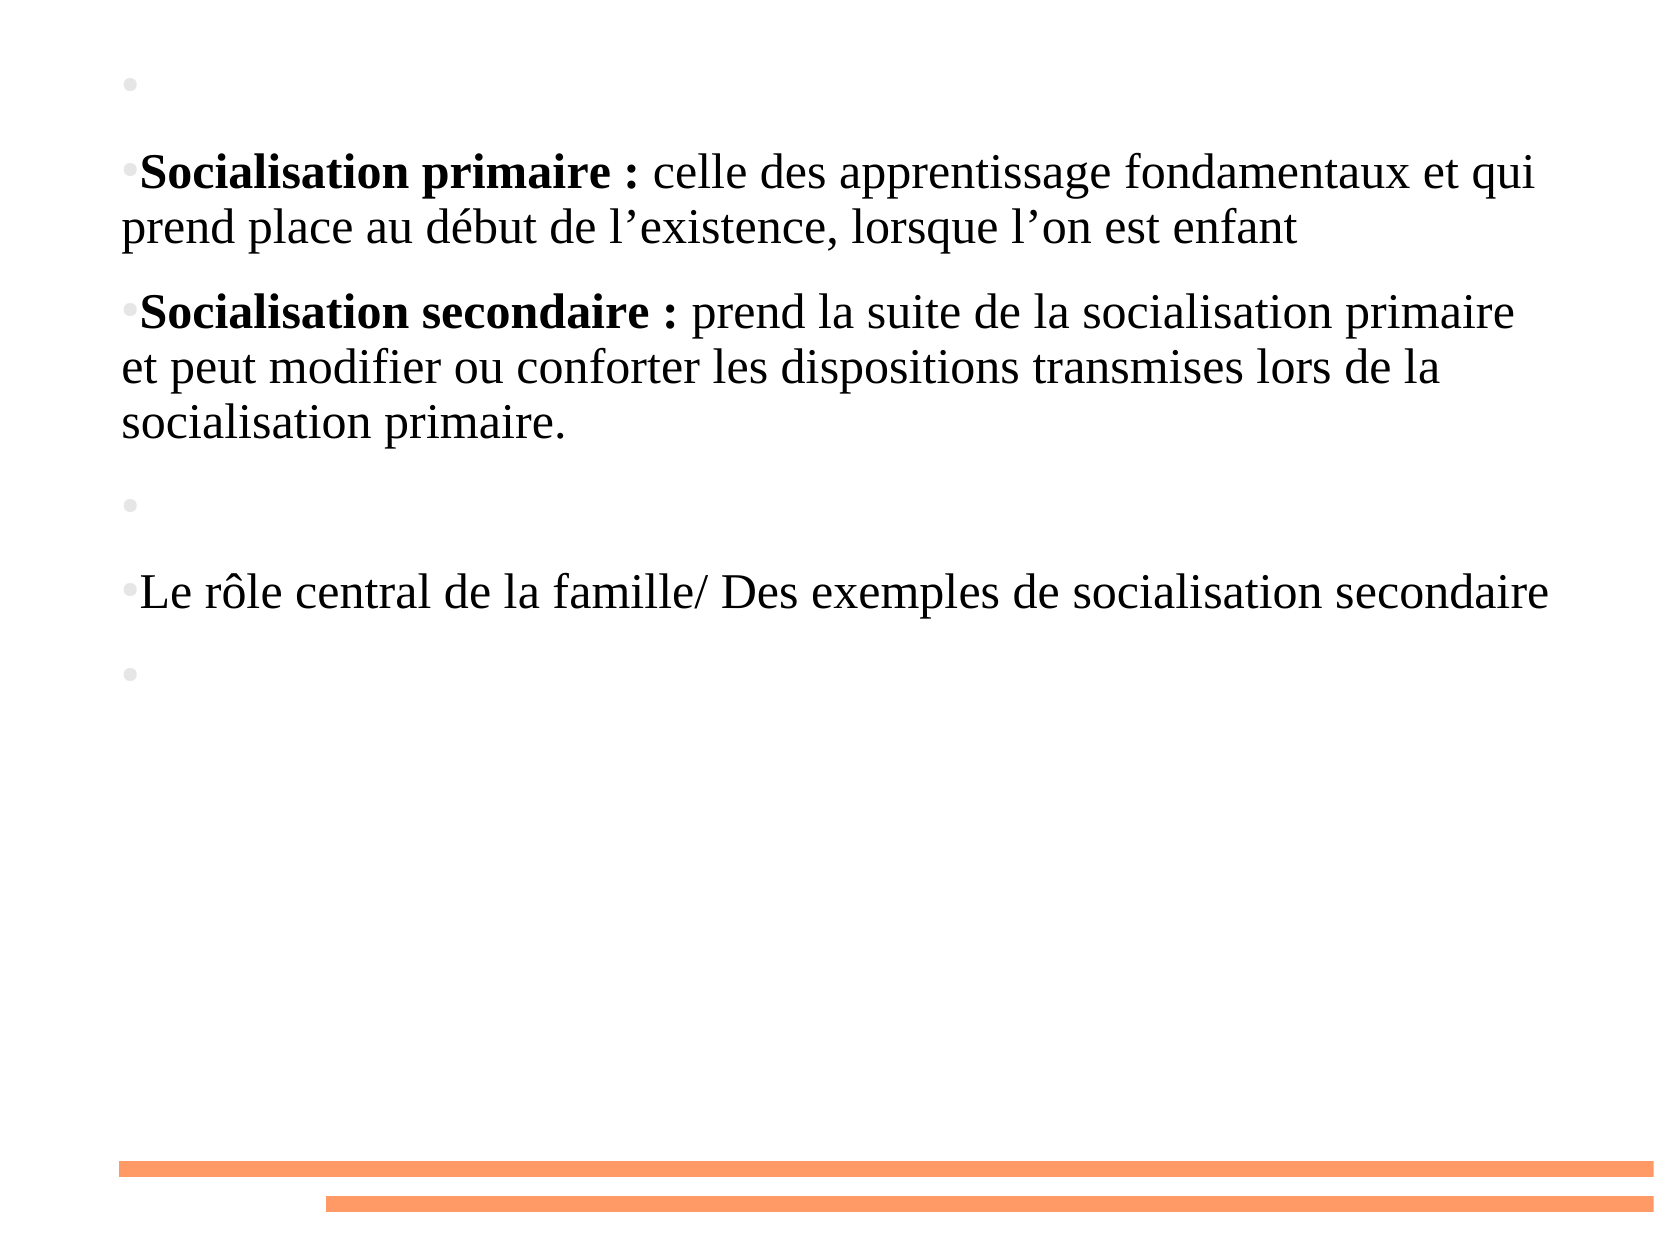

# Socialisation primaire : celle des apprentissage fondamentaux et qui prend place au début de l’existence, lorsque l’on est enfant
Socialisation secondaire : prend la suite de la socialisation primaire et peut modifier ou conforter les dispositions transmises lors de la socialisation primaire.
Le rôle central de la famille/ Des exemples de socialisation secondaire
Petit groupe , relations interpersonnelles
Groupe primaire
Groupe plus large, tous les membres ne se connaissent pas